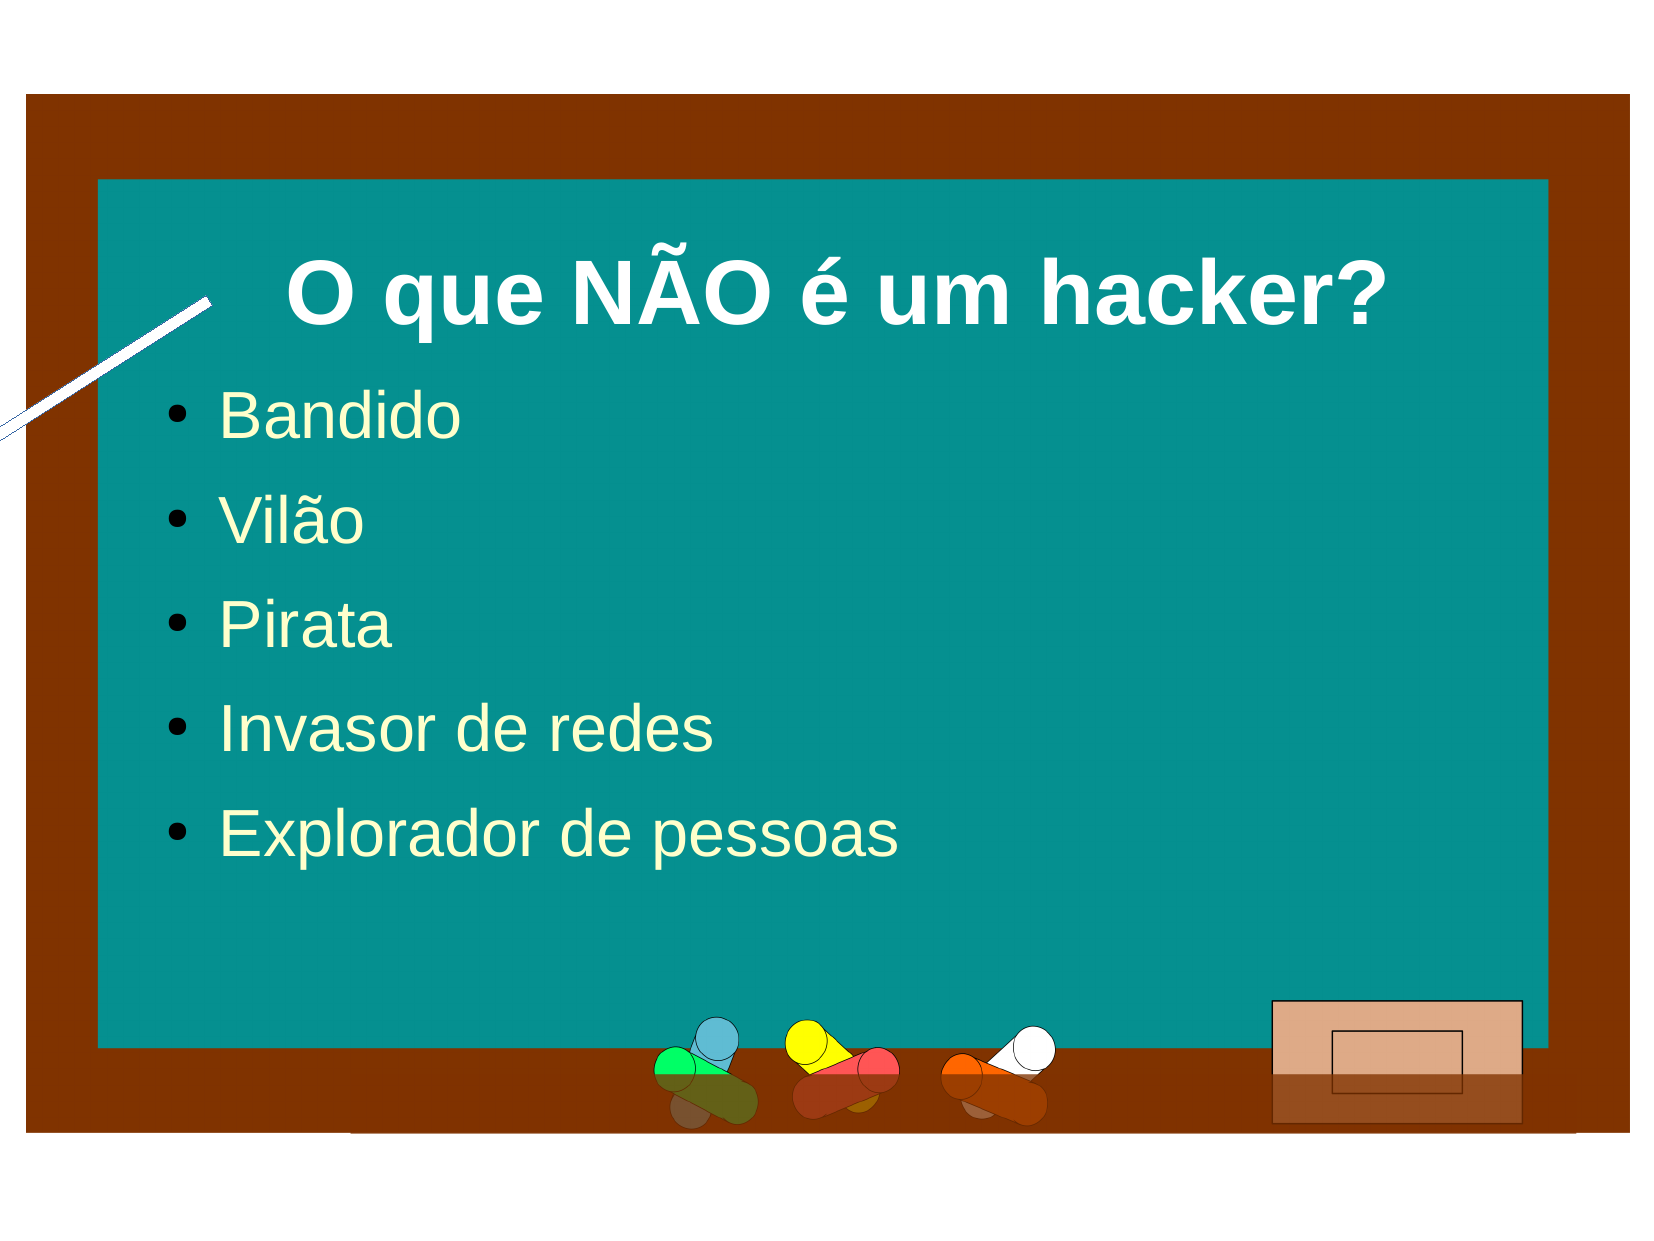

# O que NÃO é um hacker?
Bandido
Vilão
Pirata
Invasor de redes
Explorador de pessoas